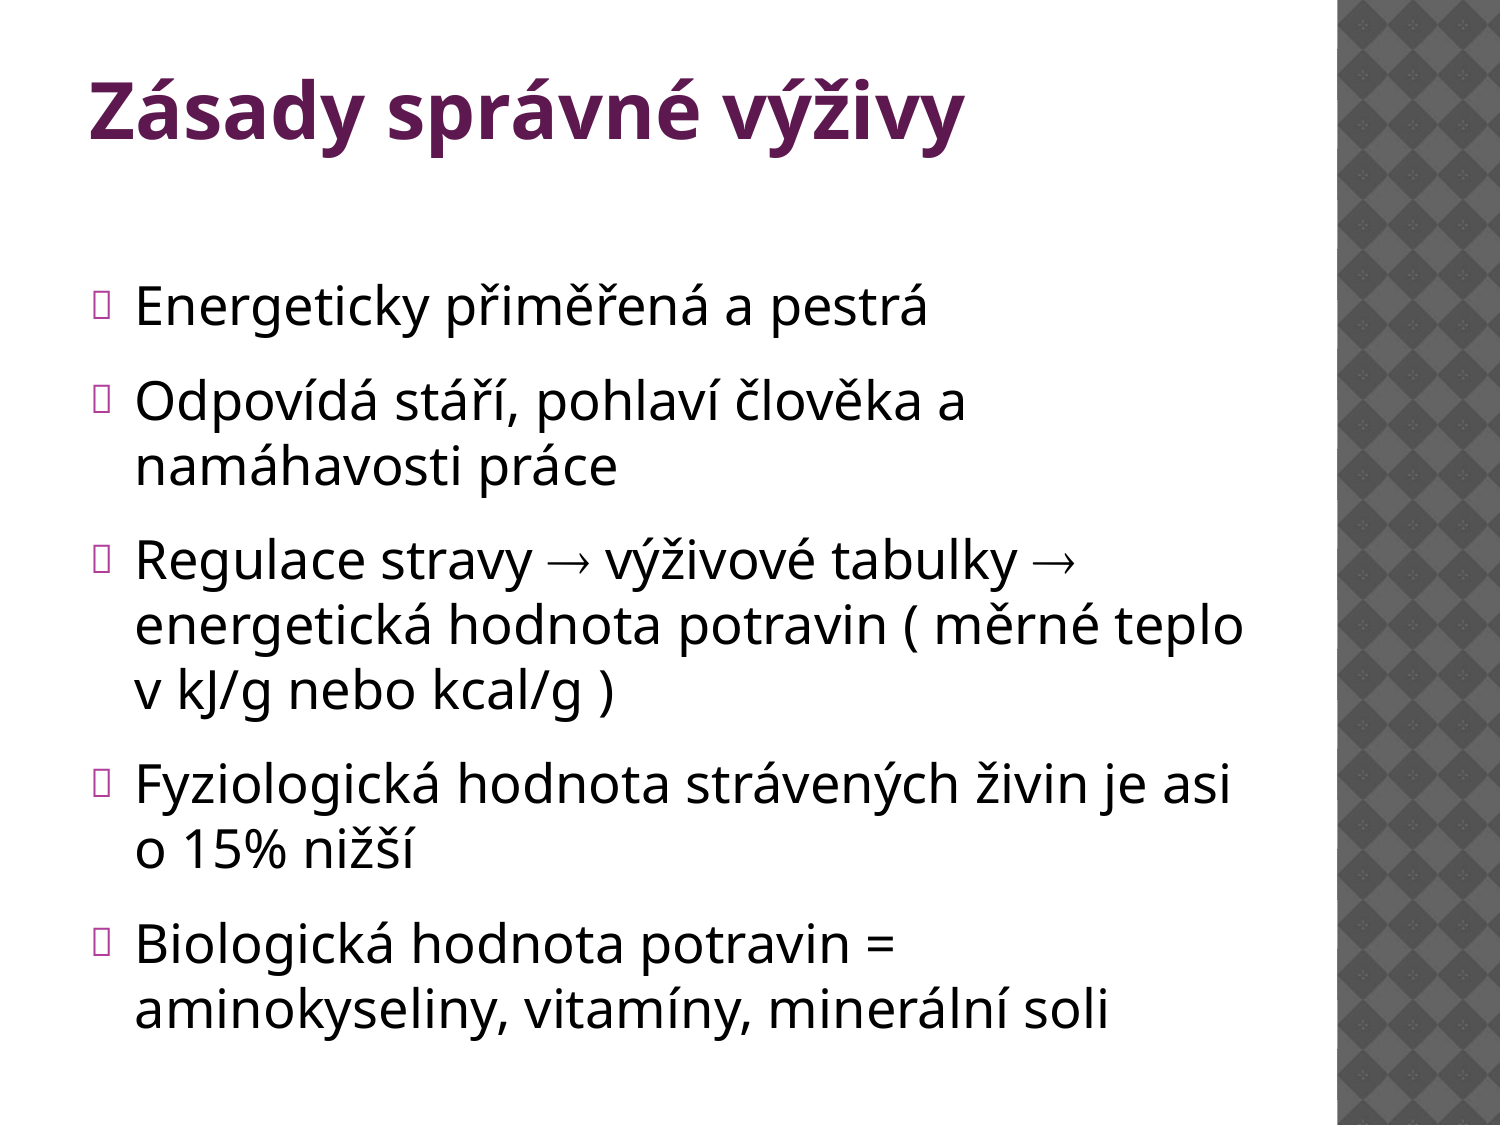

# Zásady správné výživy
Energeticky přiměřená a pestrá
Odpovídá stáří, pohlaví člověka a namáhavosti práce
Regulace stravy  výživové tabulky  energetická hodnota potravin ( měrné teplo v kJ/g nebo kcal/g )
Fyziologická hodnota strávených živin je asi o 15% nižší
Biologická hodnota potravin = aminokyseliny, vitamíny, minerální soli